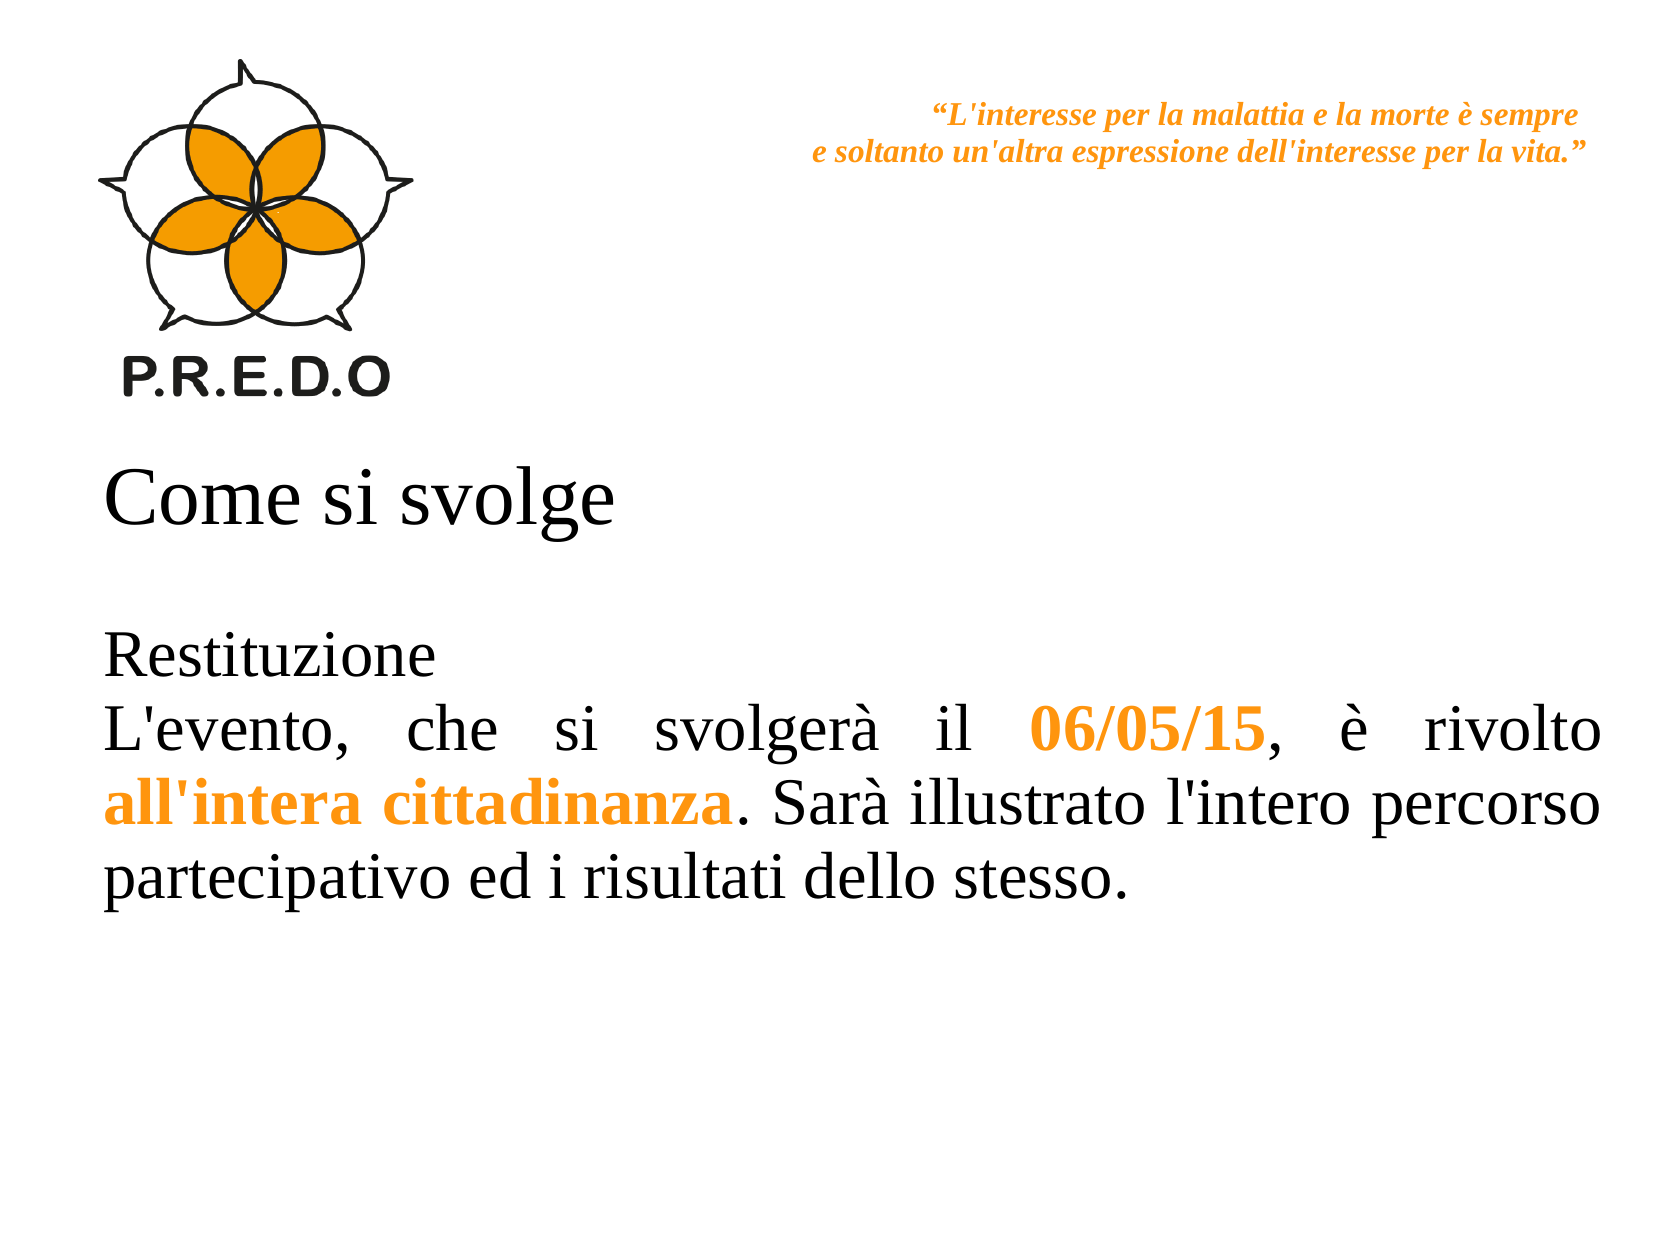

“L'interesse per la malattia e la morte è sempre
e soltanto un'altra espressione dell'interesse per la vita.”
Come si svolge
Restituzione
L'evento, che si svolgerà il 06/05/15, è rivolto all'intera cittadinanza. Sarà illustrato l'intero percorso partecipativo ed i risultati dello stesso.